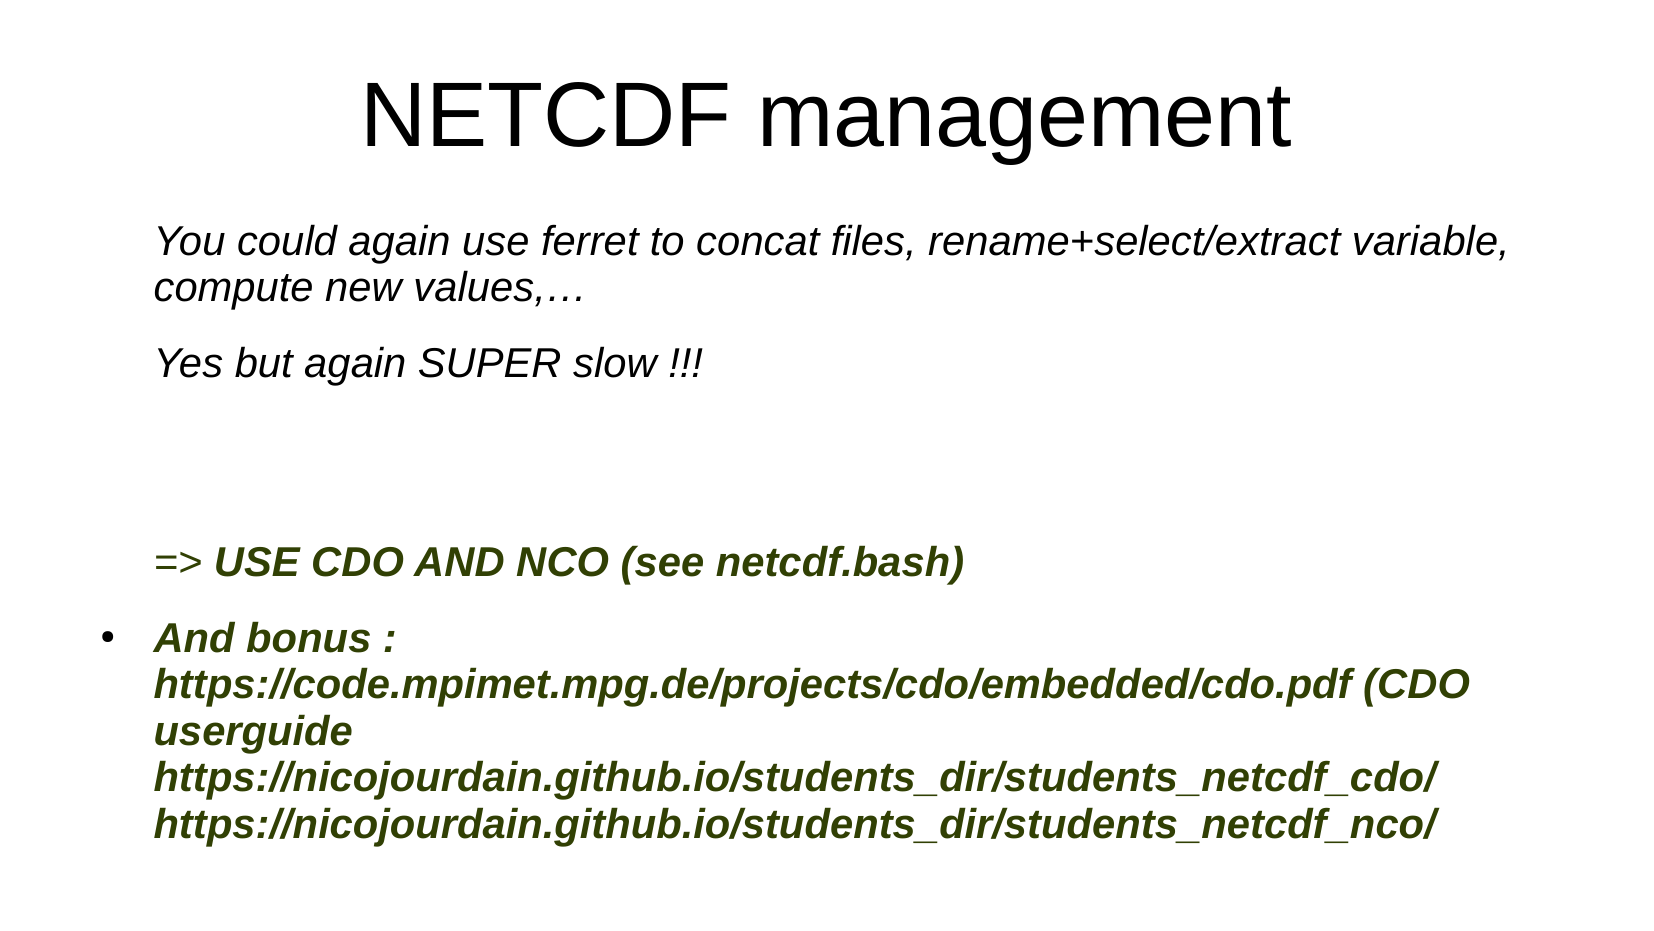

# NETCDF management
You could again use ferret to concat files, rename+select/extract variable, compute new values,…
Yes but again SUPER slow !!!
=> USE CDO AND NCO (see netcdf.bash)
And bonus :
https://code.mpimet.mpg.de/projects/cdo/embedded/cdo.pdf (CDO userguide
https://nicojourdain.github.io/students_dir/students_netcdf_cdo/
https://nicojourdain.github.io/students_dir/students_netcdf_nco/